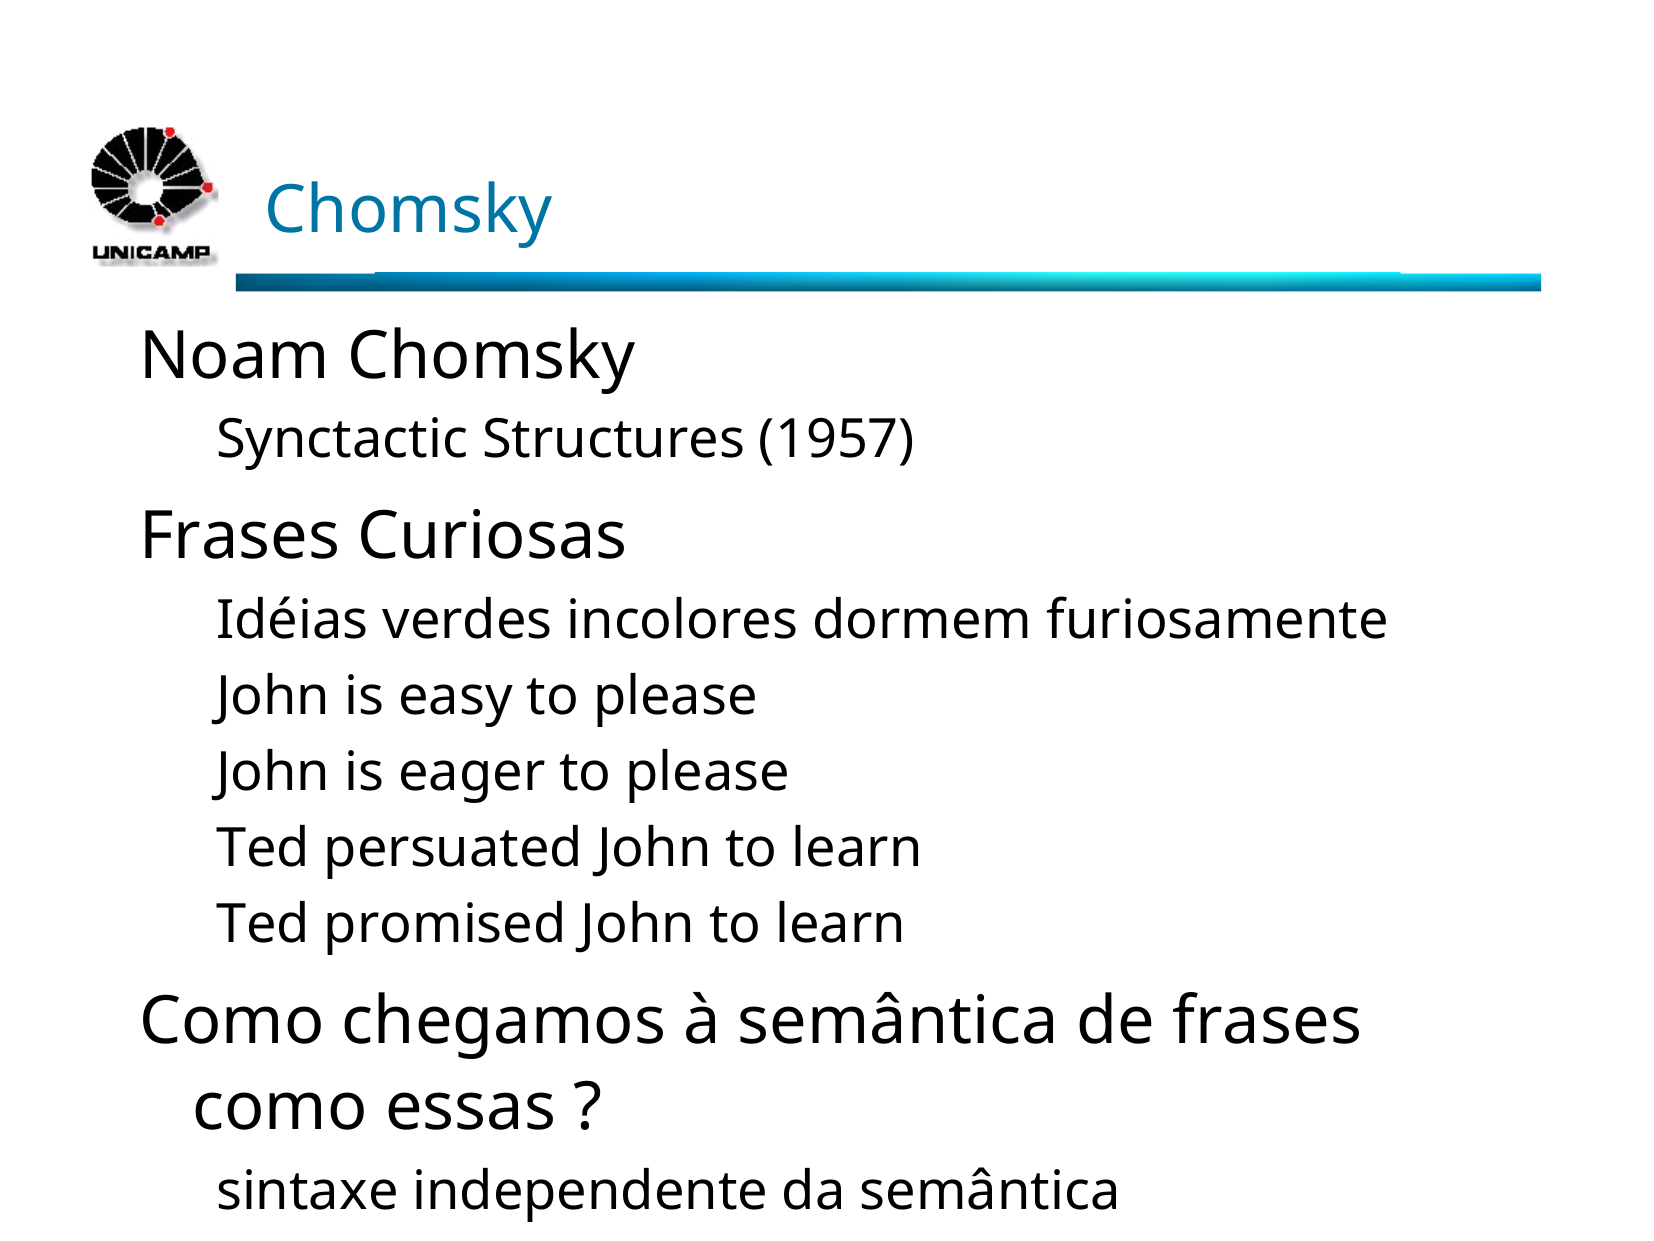

# Chomsky
Noam Chomsky
Synctactic Structures (1957)
Frases Curiosas
Idéias verdes incolores dormem furiosamente
John is easy to please
John is eager to please
Ted persuated John to learn
Ted promised John to learn
Como chegamos à semântica de frases como essas ?
sintaxe independente da semântica